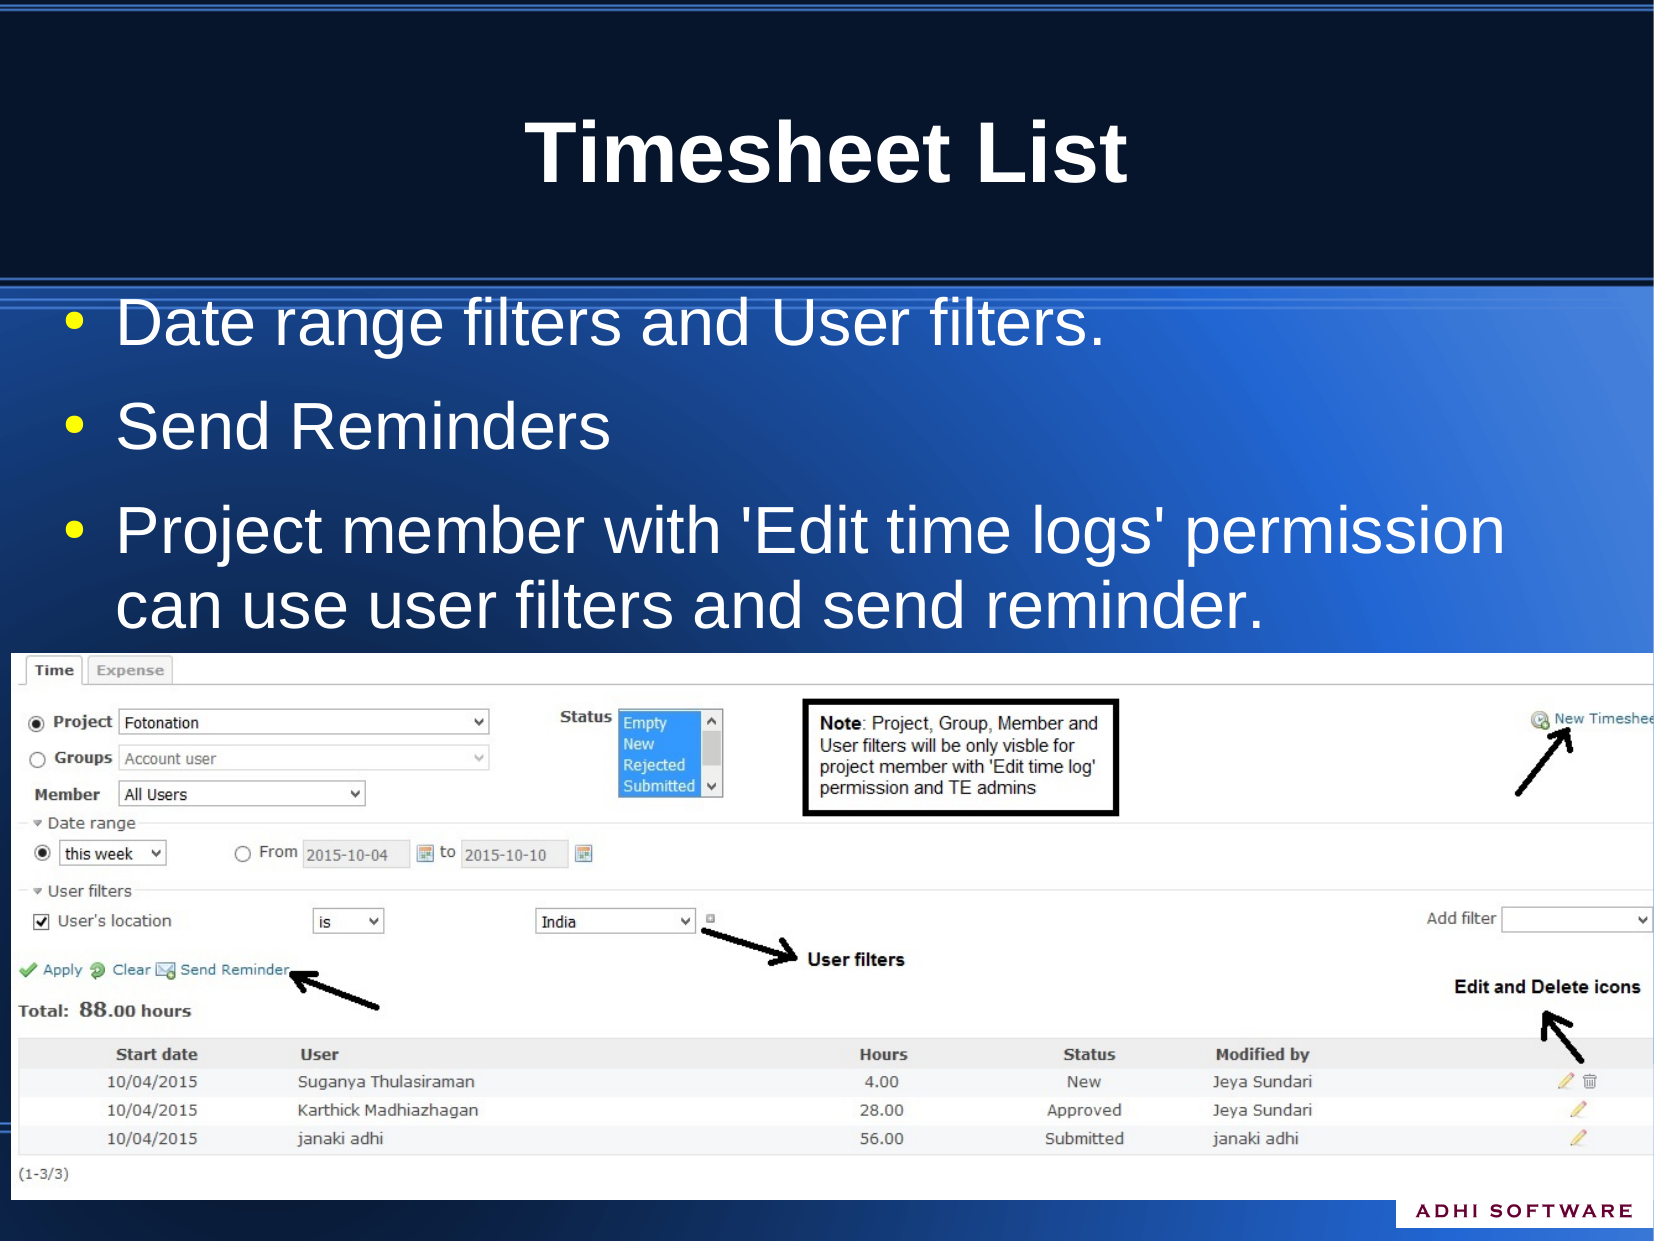

# Timesheet List
Date range filters and User filters.
Send Reminders
Project member with 'Edit time logs' permission can use user filters and send reminder.